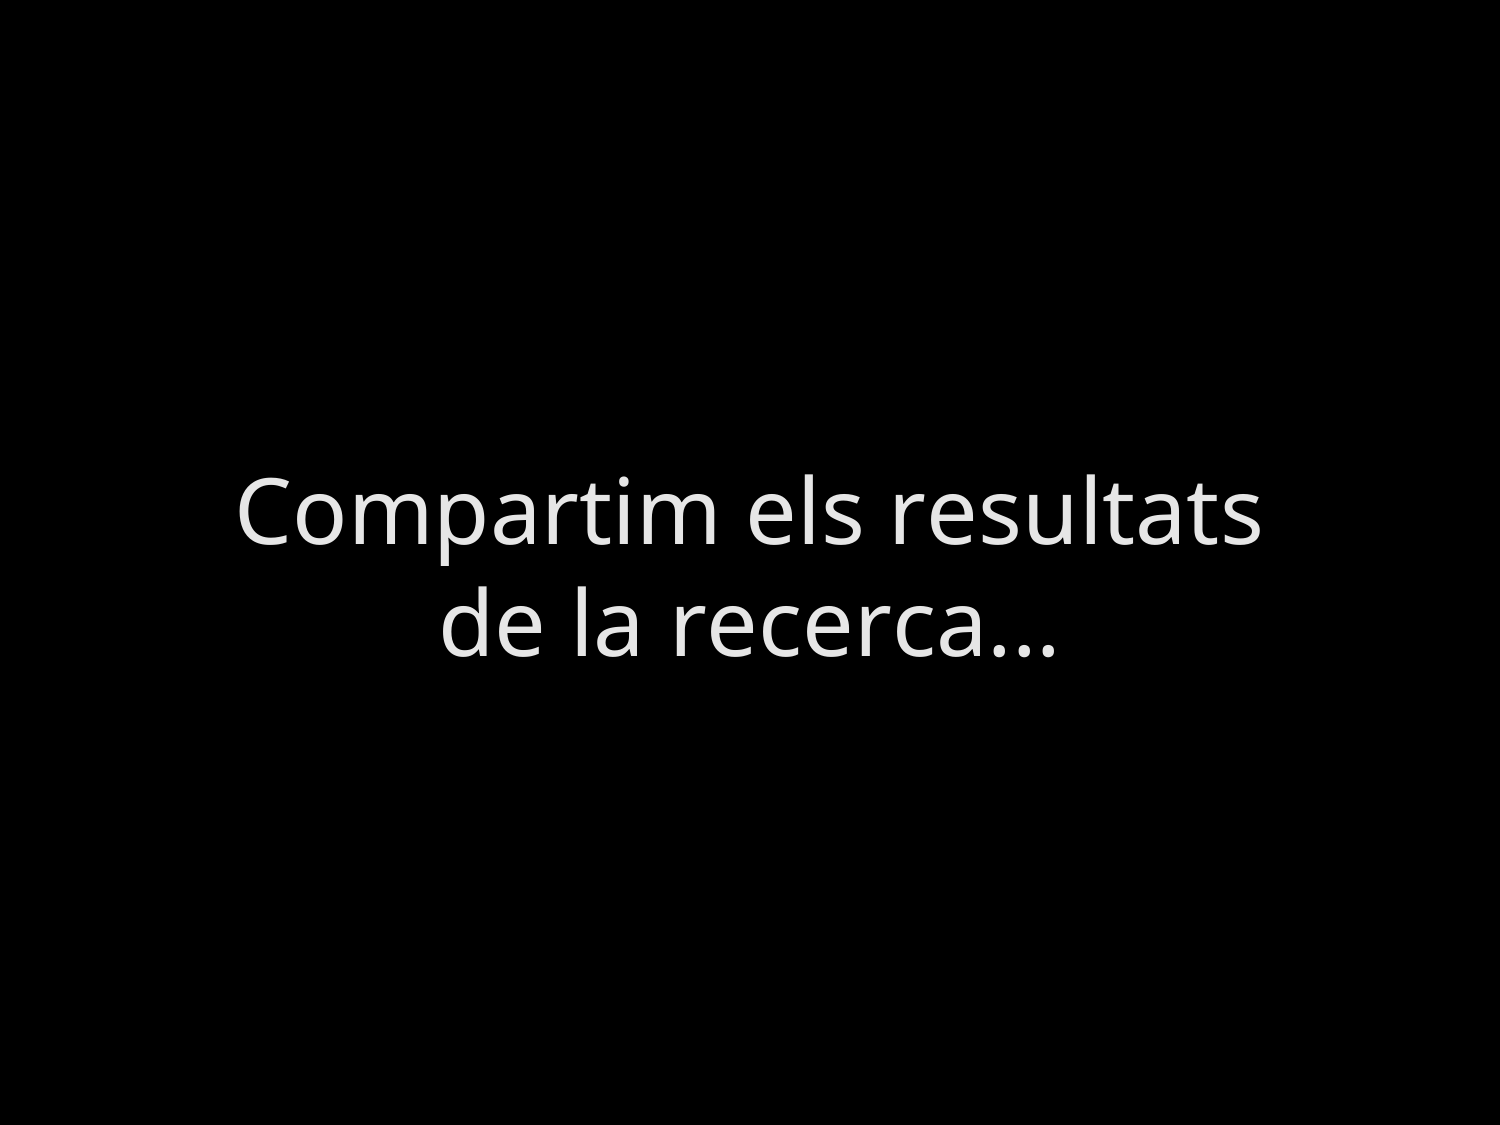

# Compartim els resultats
de la recerca...